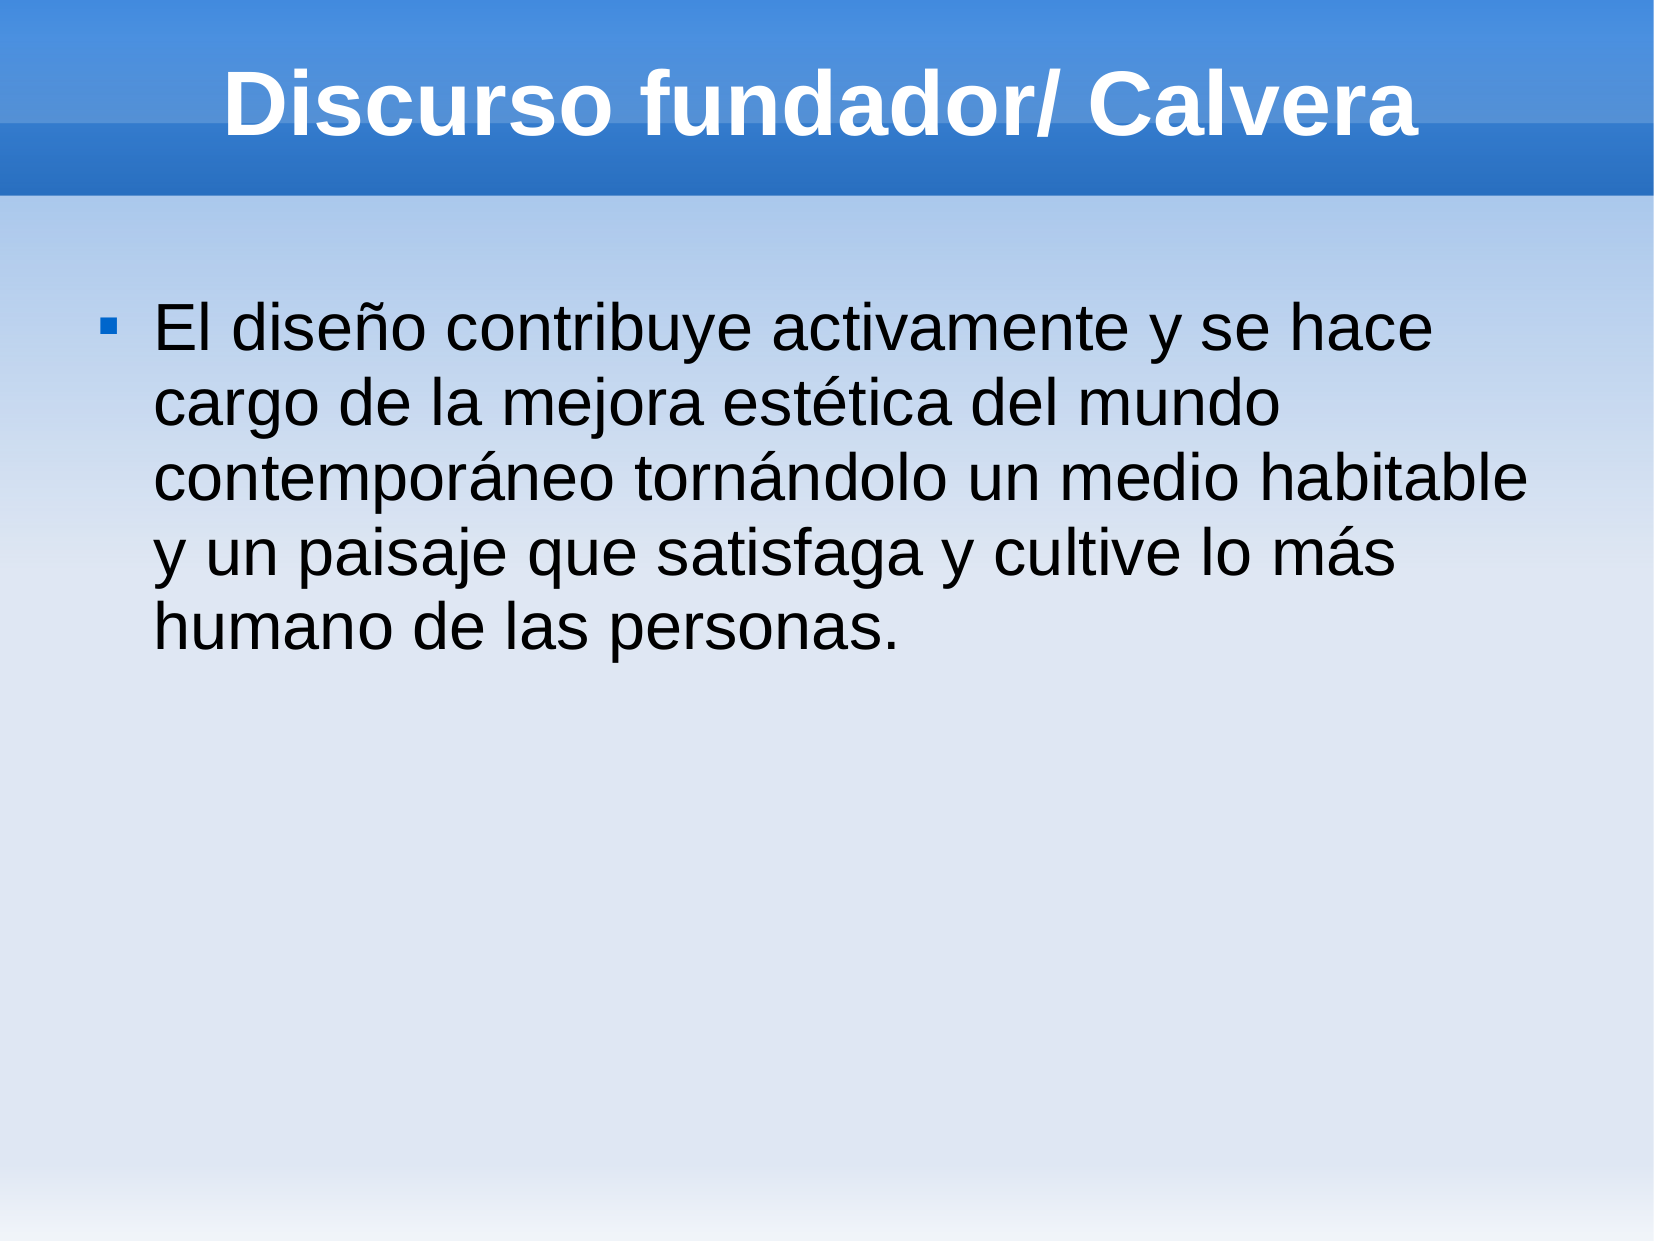

# Discurso fundador/ Calvera
El diseño contribuye activamente y se hace cargo de la mejora estética del mundo contemporáneo tornándolo un medio habitable y un paisaje que satisfaga y cultive lo más humano de las personas.